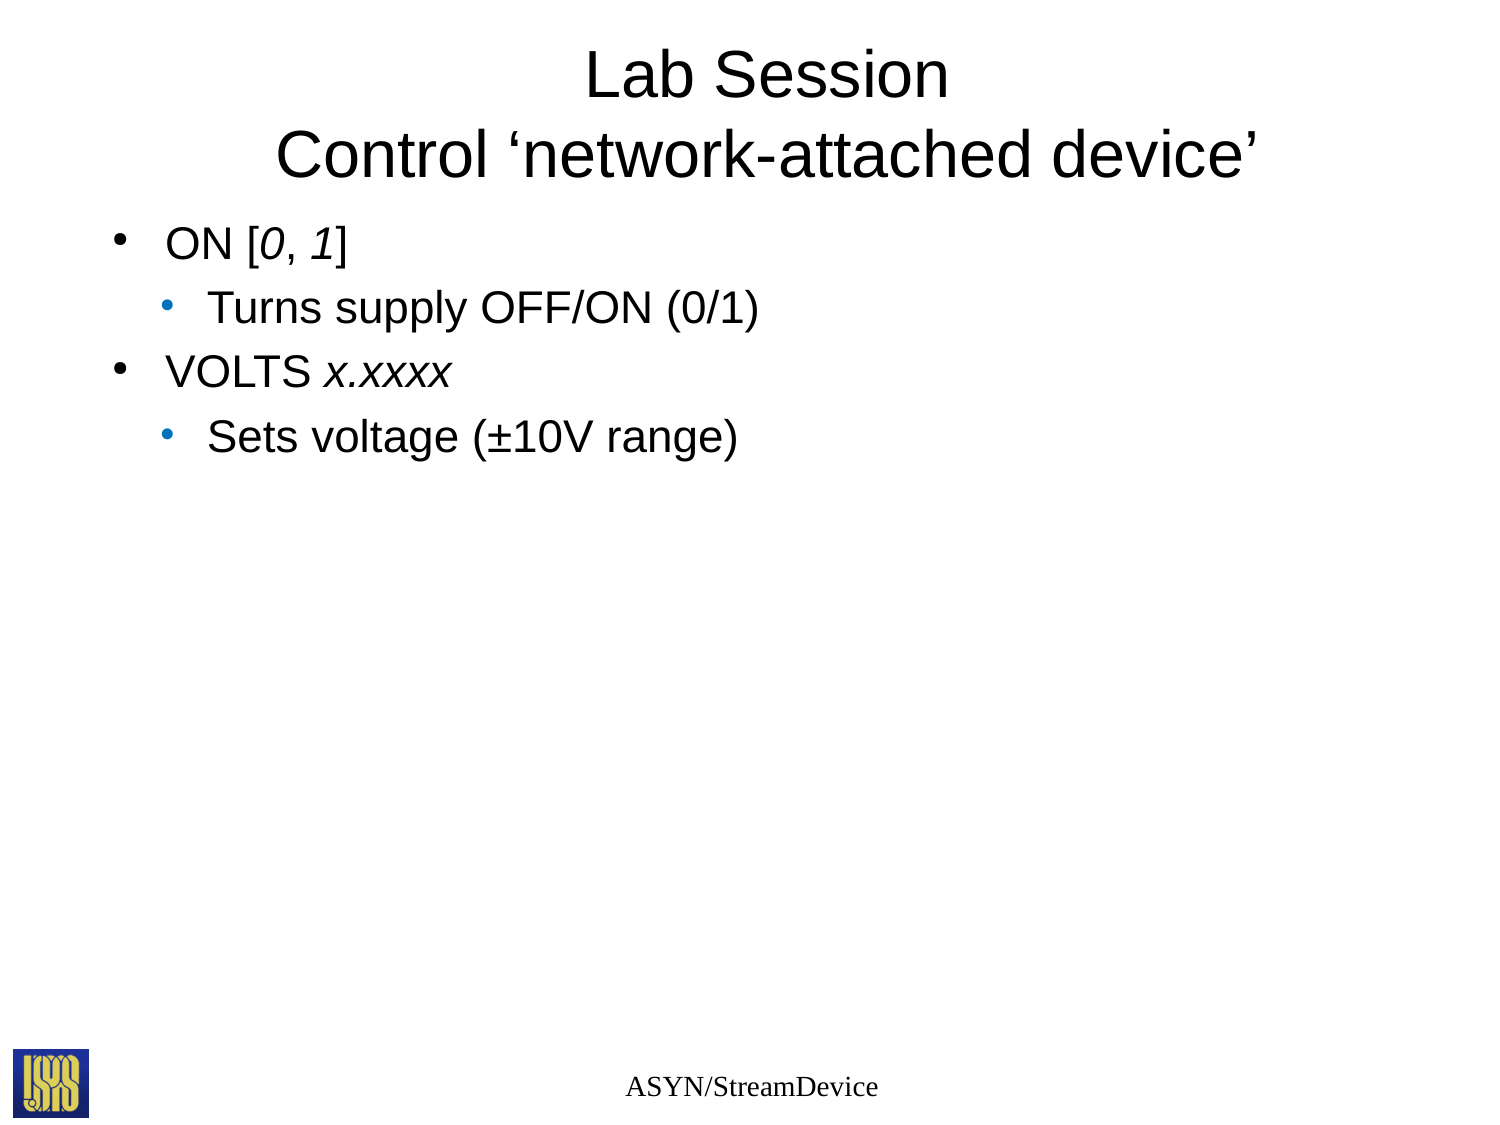

# Lab Session Control ‘network-attached device’
ON [0, 1]
Turns supply OFF/ON (0/1)
VOLTS x.xxxx
Sets voltage (±10V range)